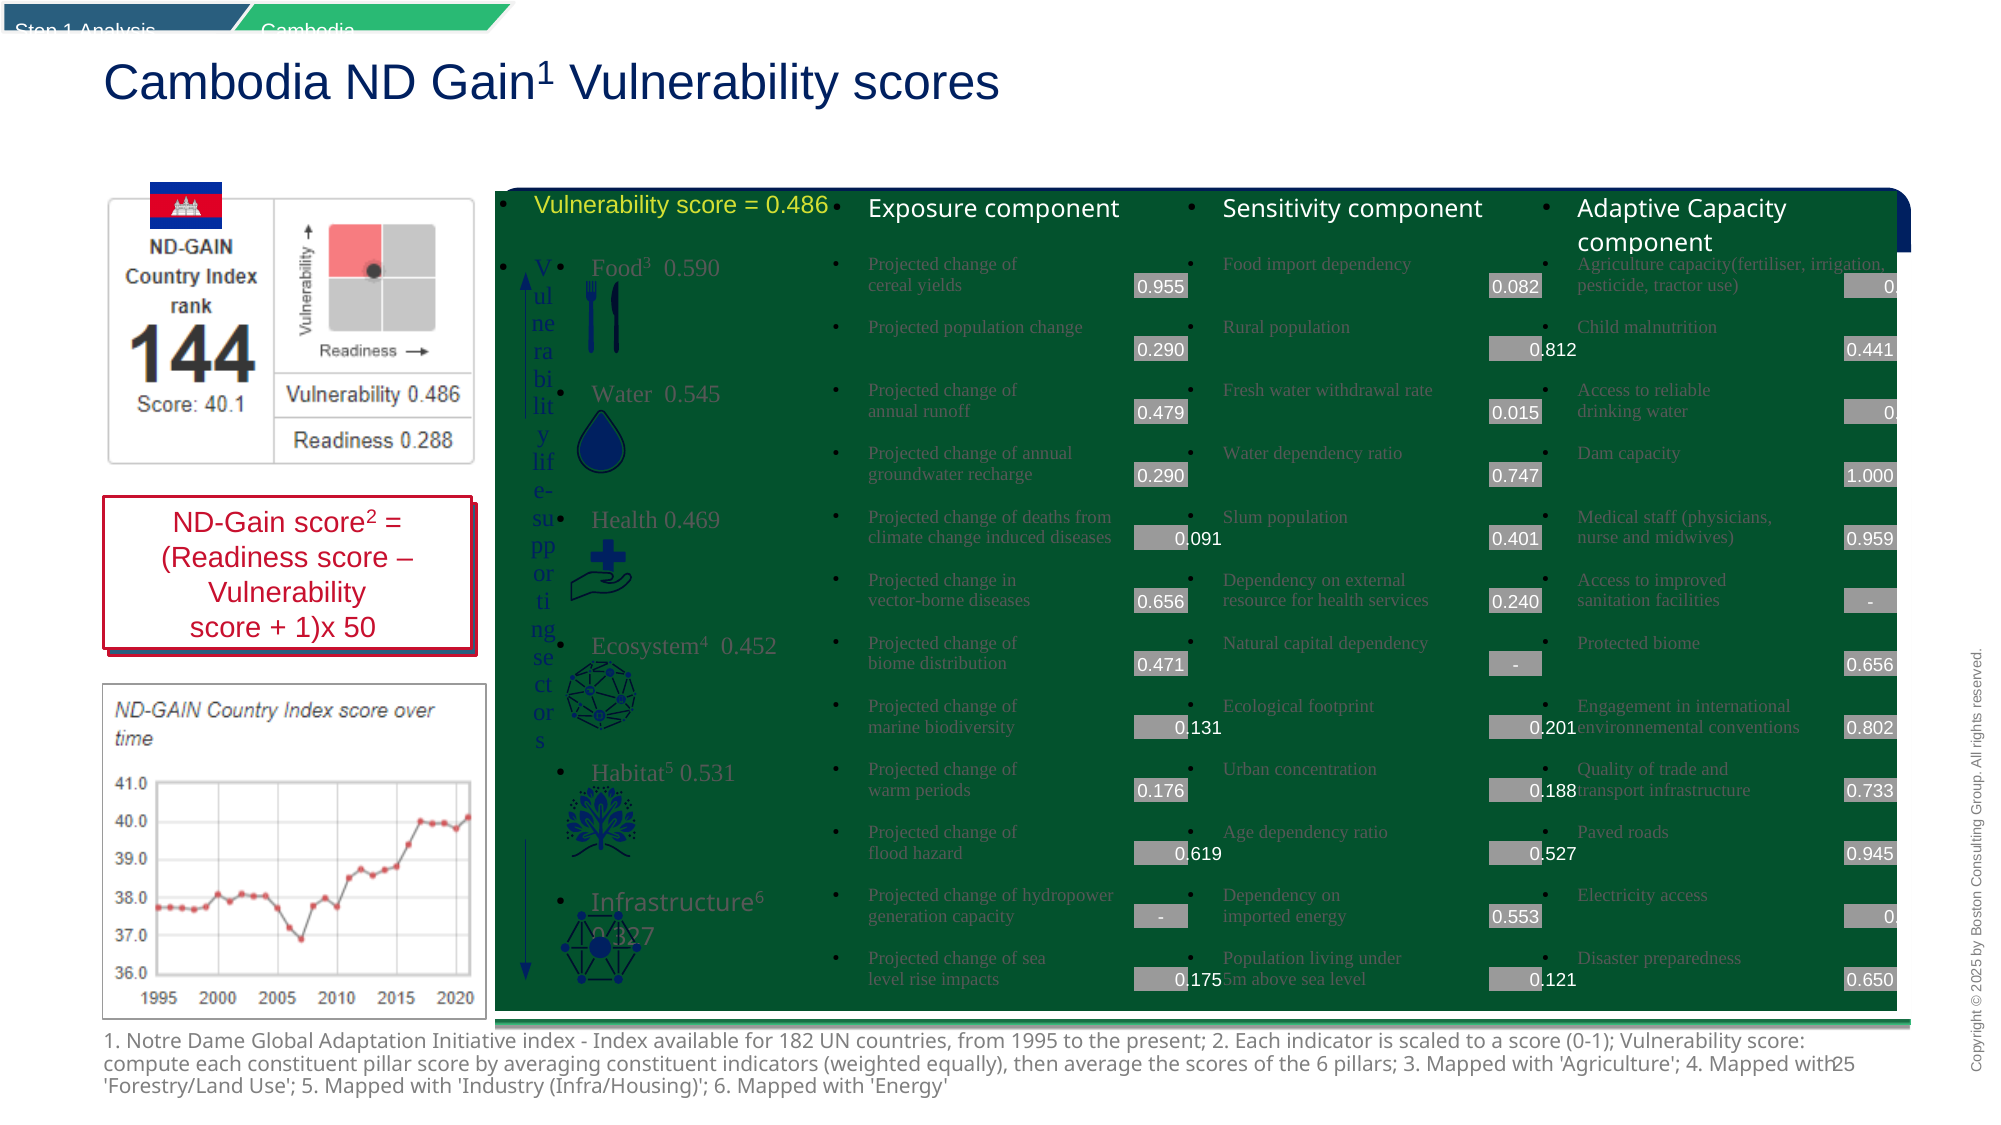

Step 1 Analysis
Cambodia
# Cambodia ND Gain1 Vulnerability scores
| Vulnerability score = 0.486 | | Exposure component | Sensitivity component | Adaptive Capacity component |
| --- | --- | --- | --- | --- |
| Vulnerability life-supporting sectors | Food3 0.590 | Projected change of cereal yields | Food import dependency | Agriculture capacity(fertiliser, irrigation, pesticide, tractor use) |
| | | Projected population change | Rural population | Child malnutrition |
| | Water 0.545 | Projected change of annual runoff | Fresh water withdrawal rate | Access to reliable drinking water |
| | | Projected change of annual groundwater recharge | Water dependency ratio | Dam capacity |
| | Health 0.469 | Projected change of deaths from climate change induced diseases | Slum population | Medical staff (physicians, nurse and midwives) |
| | | Projected change in vector-borne diseases | Dependency on external resource for health services | Access to improved sanitation facilities |
| | Ecosystem4 0.452 | Projected change of biome distribution | Natural capital dependency | Protected biome |
| | | Projected change of marine biodiversity | Ecological footprint | Engagement in international environnemental conventions |
| | Habitat5 0.531 | Projected change of warm periods | Urban concentration | Quality of trade and transport infrastructure |
| | | Projected change of flood hazard | Age dependency ratio | Paved roads |
| | Infrastructure6 0.327 | Projected change of hydropower generation capacity | Dependency on imported energy | Electricity access |
| | | Projected change of sea level rise impacts | Population living under 5m above sea level | Disaster preparedness |
0.955
0.082
	0.960
0.290
	0.812
0.441
0.479
0.015
	0.740
0.290
0.747
1.000
ND-Gain score2 =
(Readiness score – Vulnerability
score + 1)x 50
	0.091
0.401
0.959
0.656
0.240
-
0.471
-
0.656
	0.131
	0.201
0.802
0.176
	0.188
0.733
	0.619
	0.527
0.945
-
0.553
	0.137
	0.175
	0.121
0.650
1. Notre Dame Global Adaptation Initiative index - Index available for 182 UN countries, from 1995 to the present; 2. Each indicator is scaled to a score (0-1); Vulnerability score: compute each constituent pillar score by averaging constituent indicators (weighted equally), then average the scores of the 6 pillars; 3. Mapped with 'Agriculture'; 4. Mapped with 'Forestry/Land Use'; 5. Mapped with 'Industry (Infra/Housing)'; 6. Mapped with 'Energy'